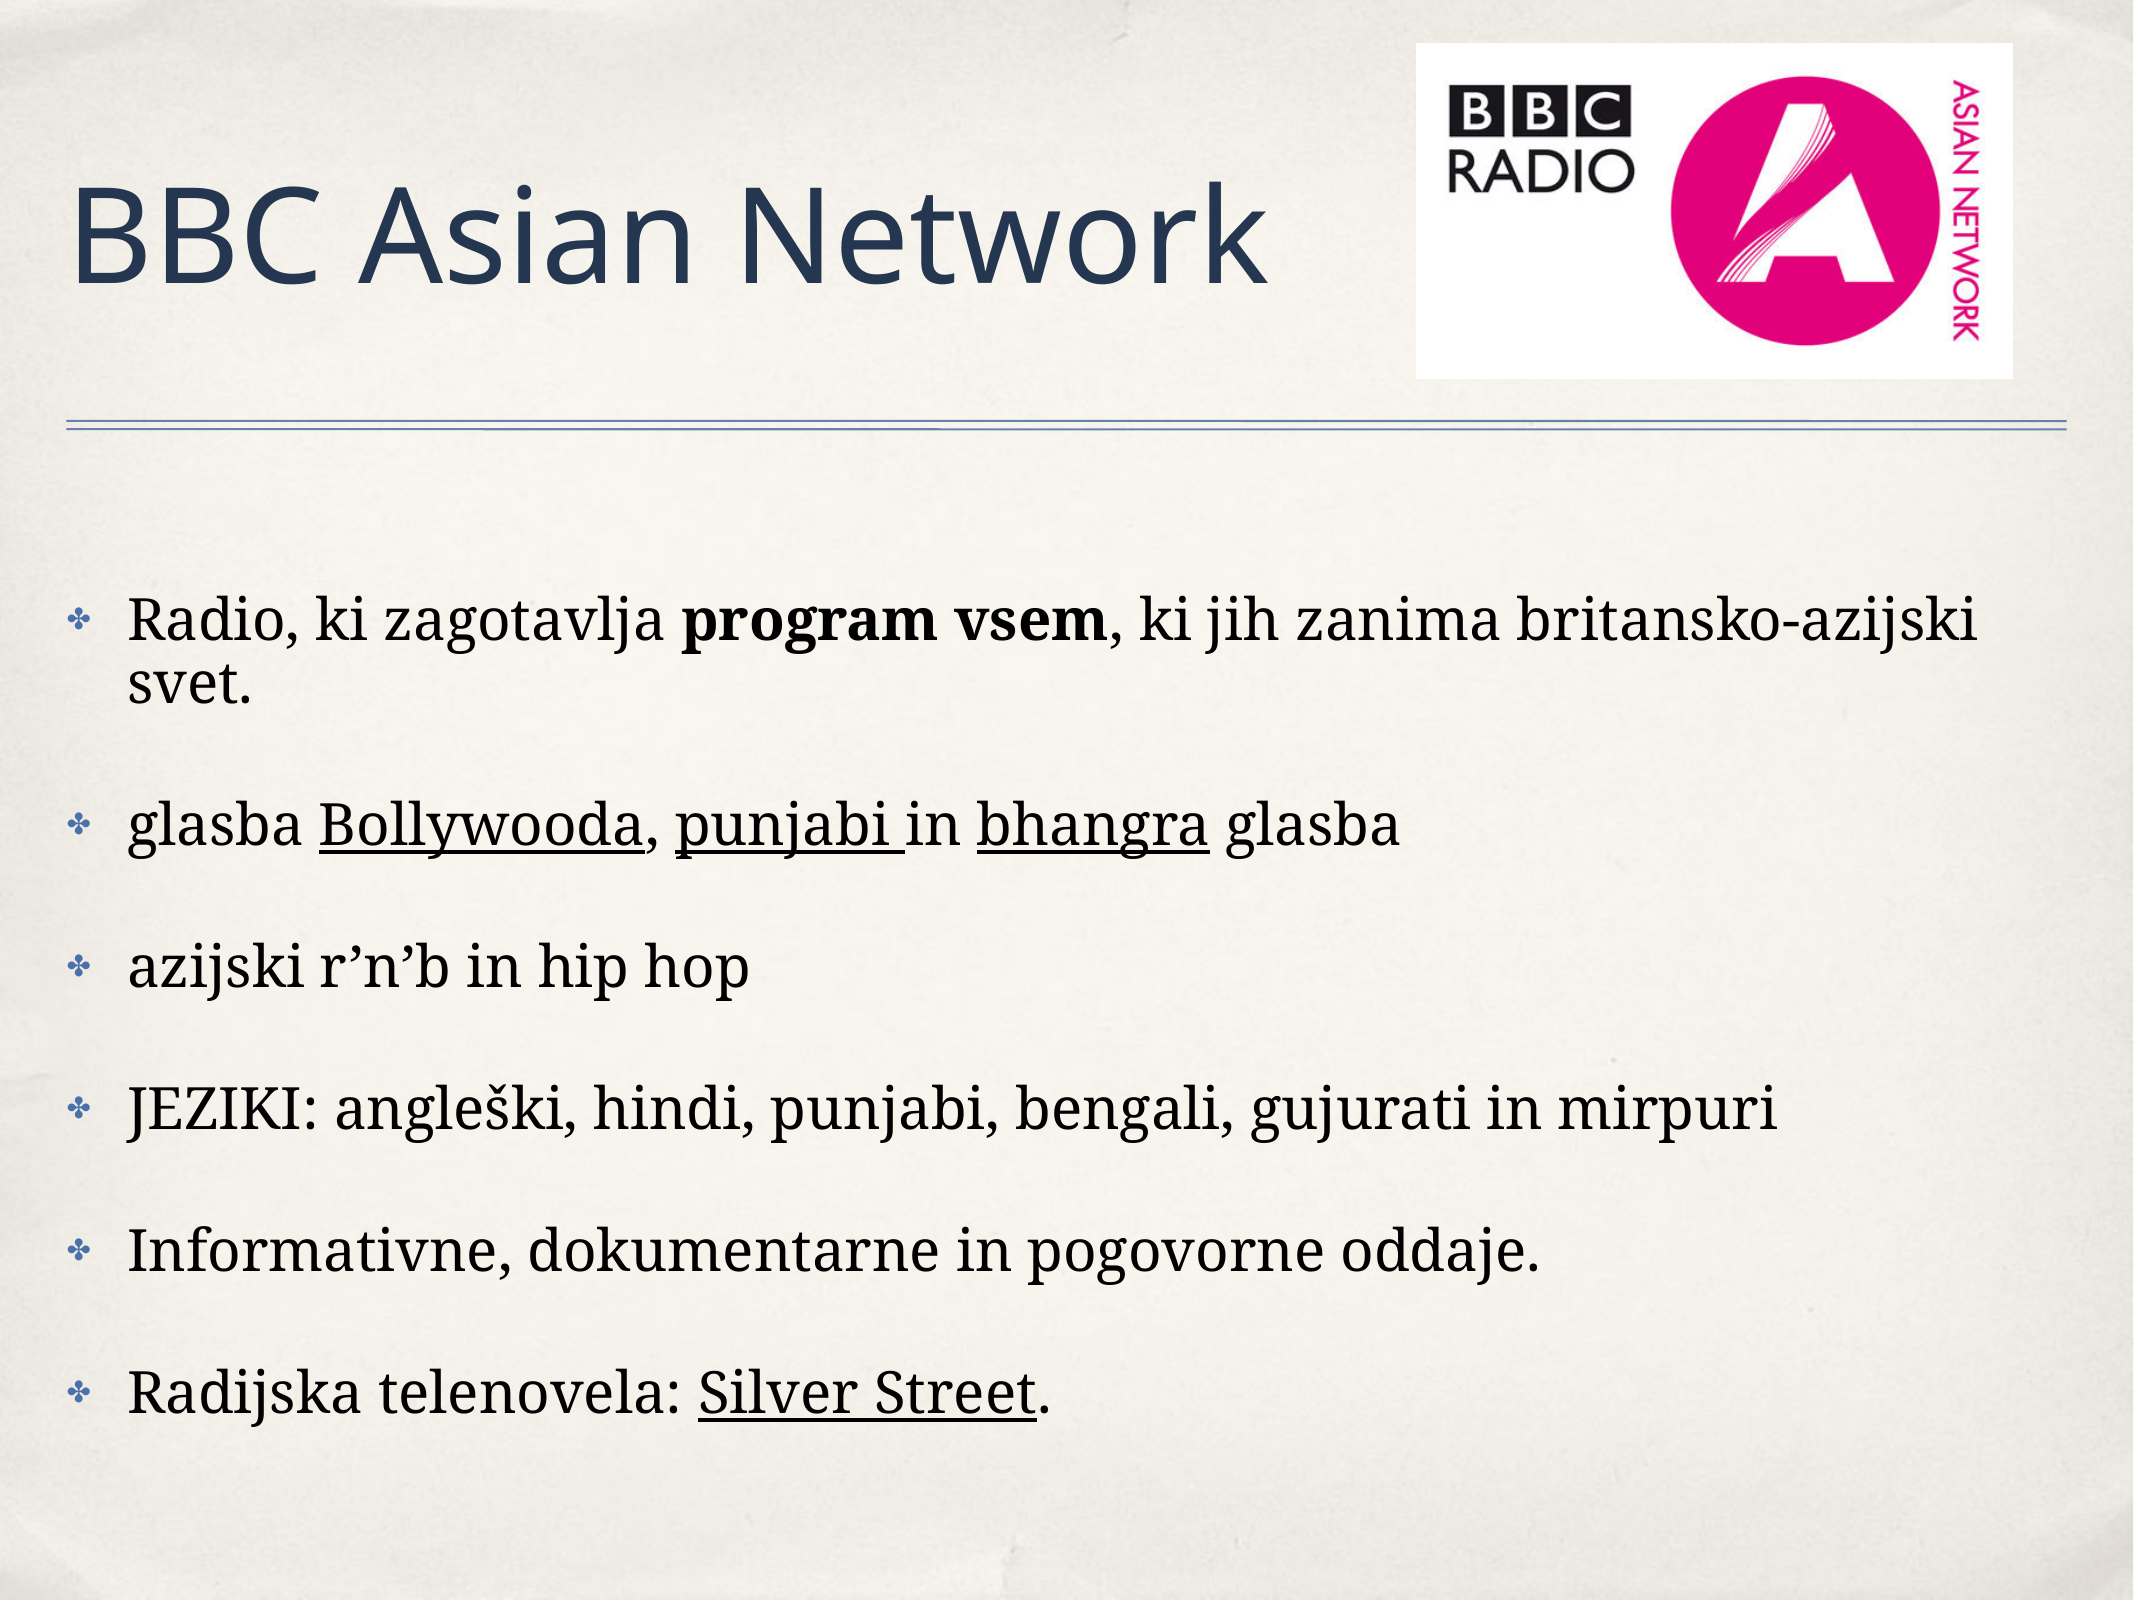

# BBC Asian Network
Radio, ki zagotavlja program vsem, ki jih zanima britansko-azijski svet.
glasba Bollywooda, punjabi in bhangra glasba
azijski r’n’b in hip hop
JEZIKI: angleški, hindi, punjabi, bengali, gujurati in mirpuri
Informativne, dokumentarne in pogovorne oddaje.
Radijska telenovela: Silver Street.